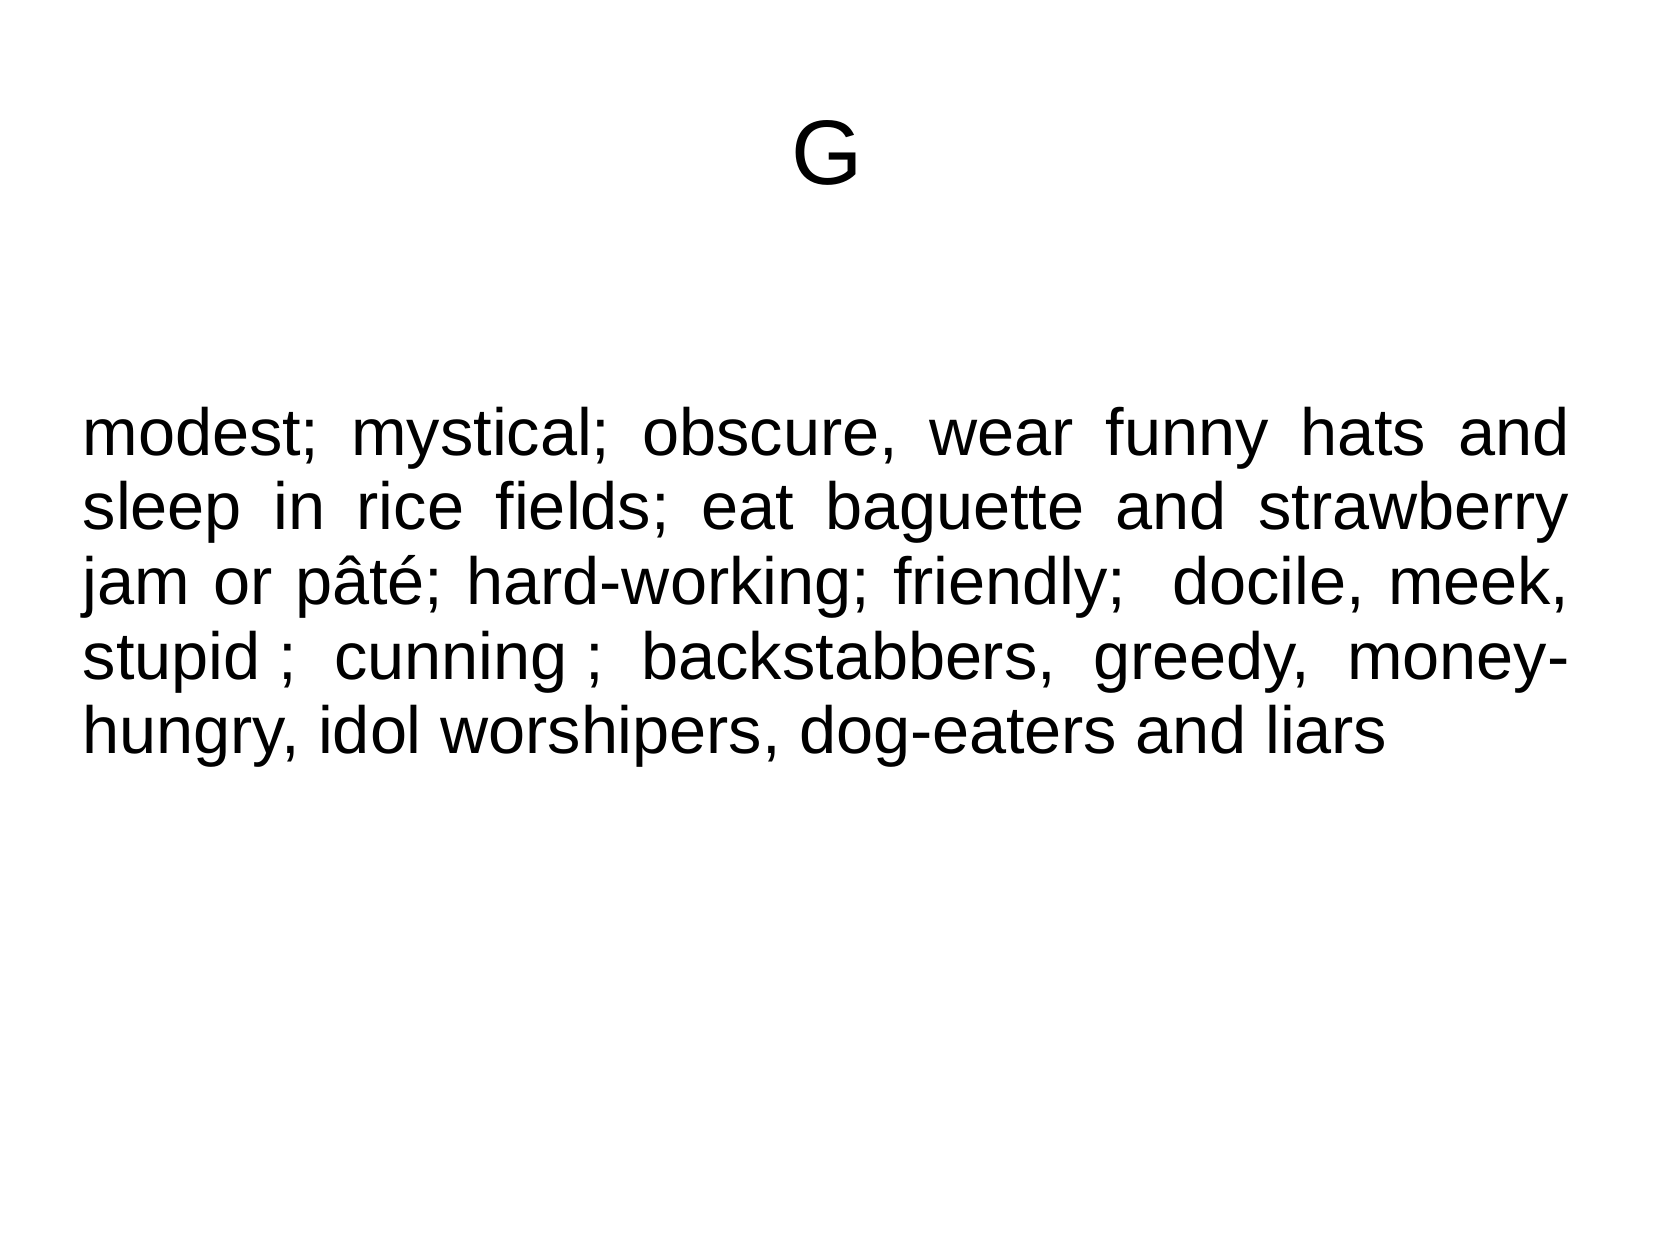

# G
modest; mystical; obscure, wear funny hats and sleep in rice fields; eat baguette and strawberry jam or pâté; hard-working; friendly; docile, meek, stupid ; cunning ; backstabbers, greedy, money-hungry, idol worshipers, dog-eaters and liars